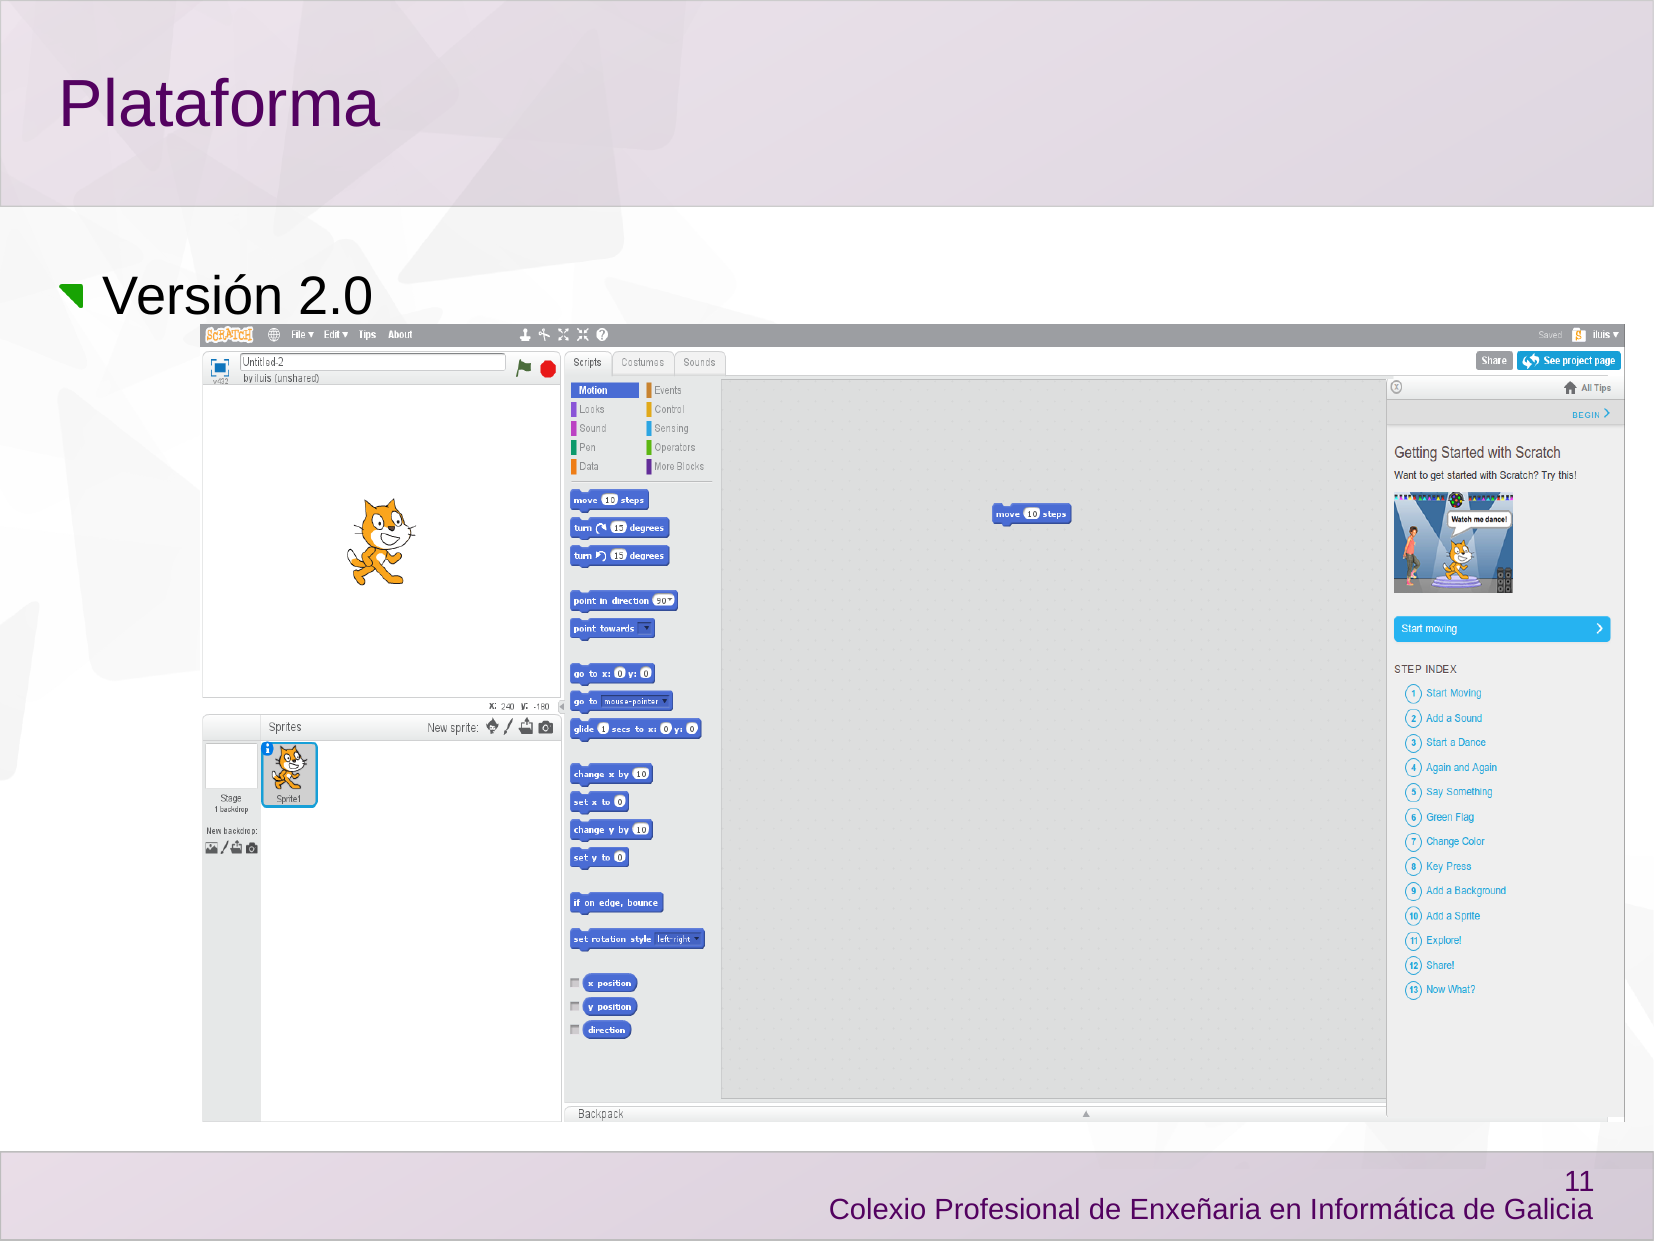

# Plataforma
Versión 2.0
11
Colexio Profesional de Enxeñaria en Informática de Galicia